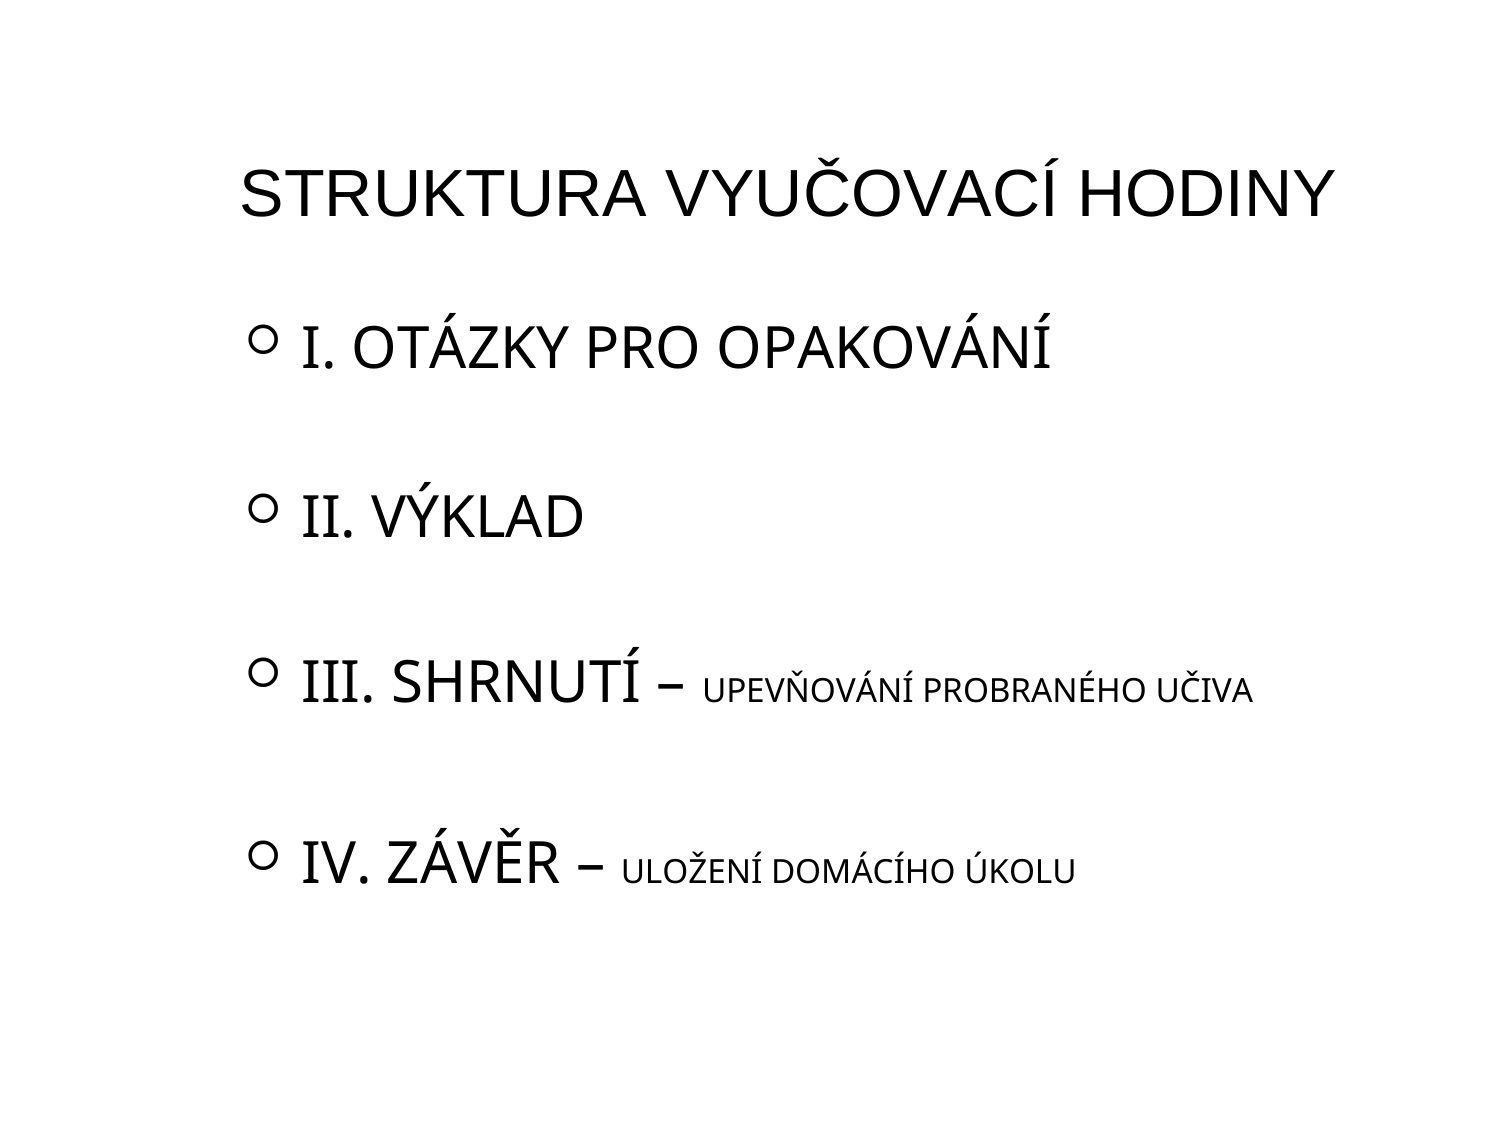

# STRUKTURA VYUČOVACÍ HODINY
I. OTÁZKY PRO OPAKOVÁNÍ
II. VÝKLAD
III. SHRNUTÍ – UPEVŇOVÁNÍ PROBRANÉHO UČIVA
IV. ZÁVĚR – ULOŽENÍ DOMÁCÍHO ÚKOLU